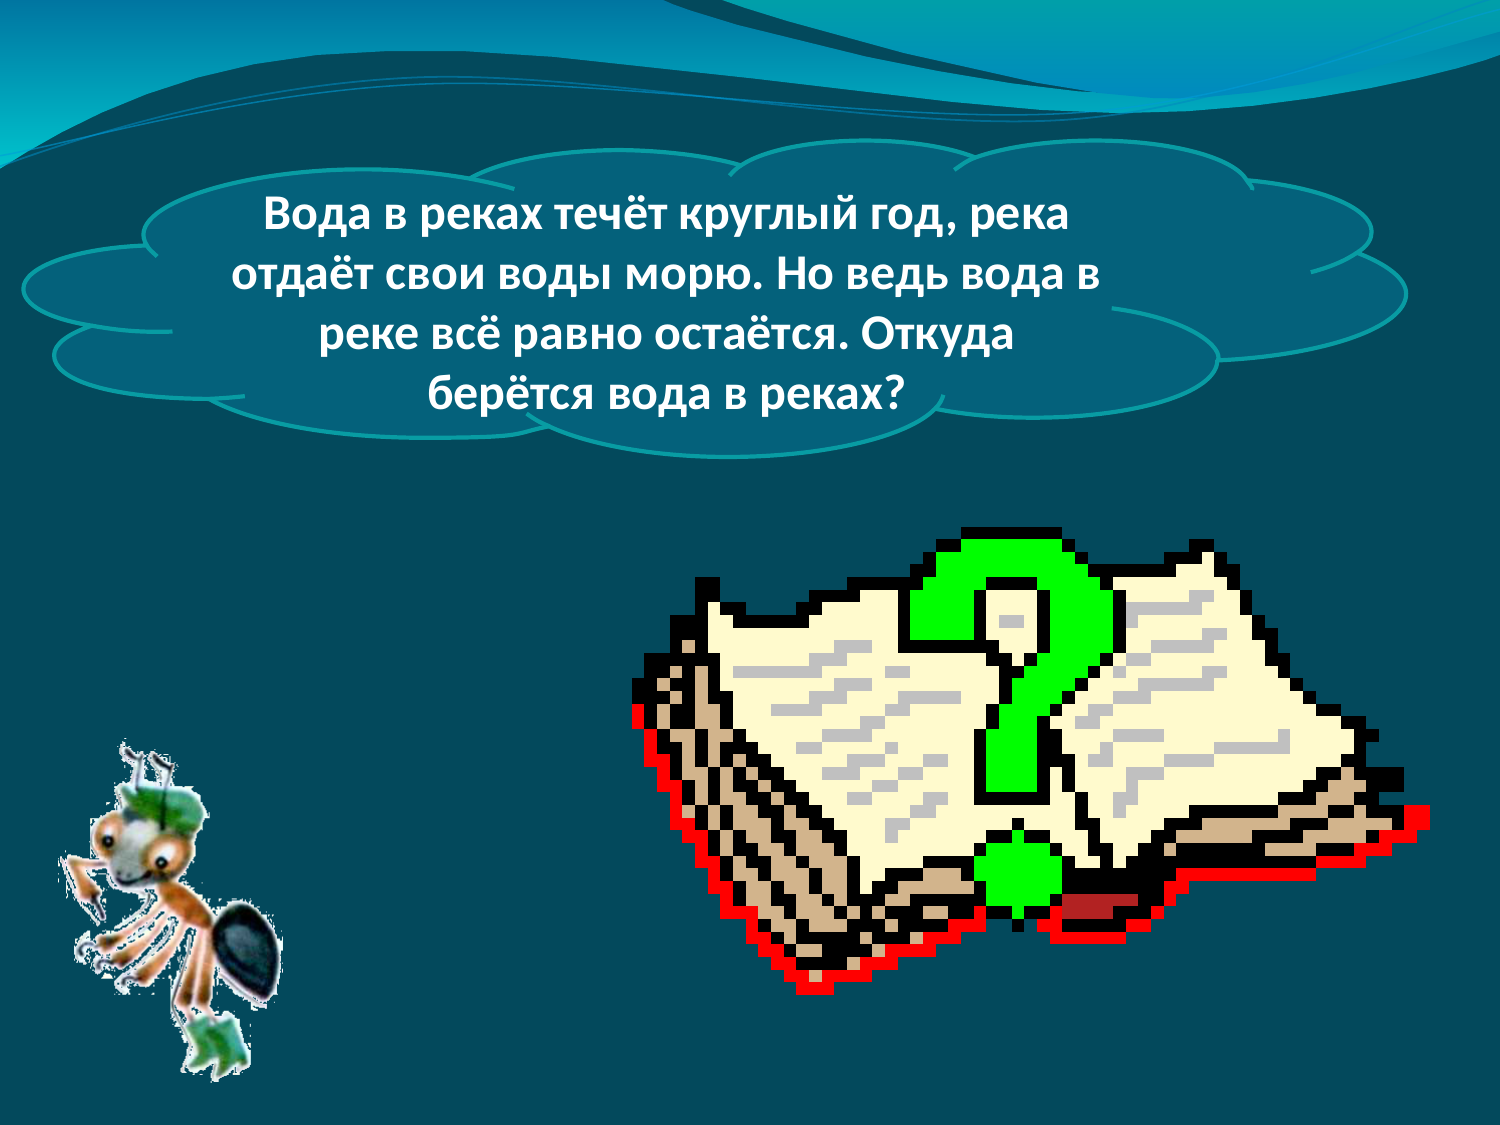

Вода в реках течёт круглый год, река отдаёт свои воды морю. Но ведь вода в реке всё равно остаётся. Откуда берётся вода в реках?